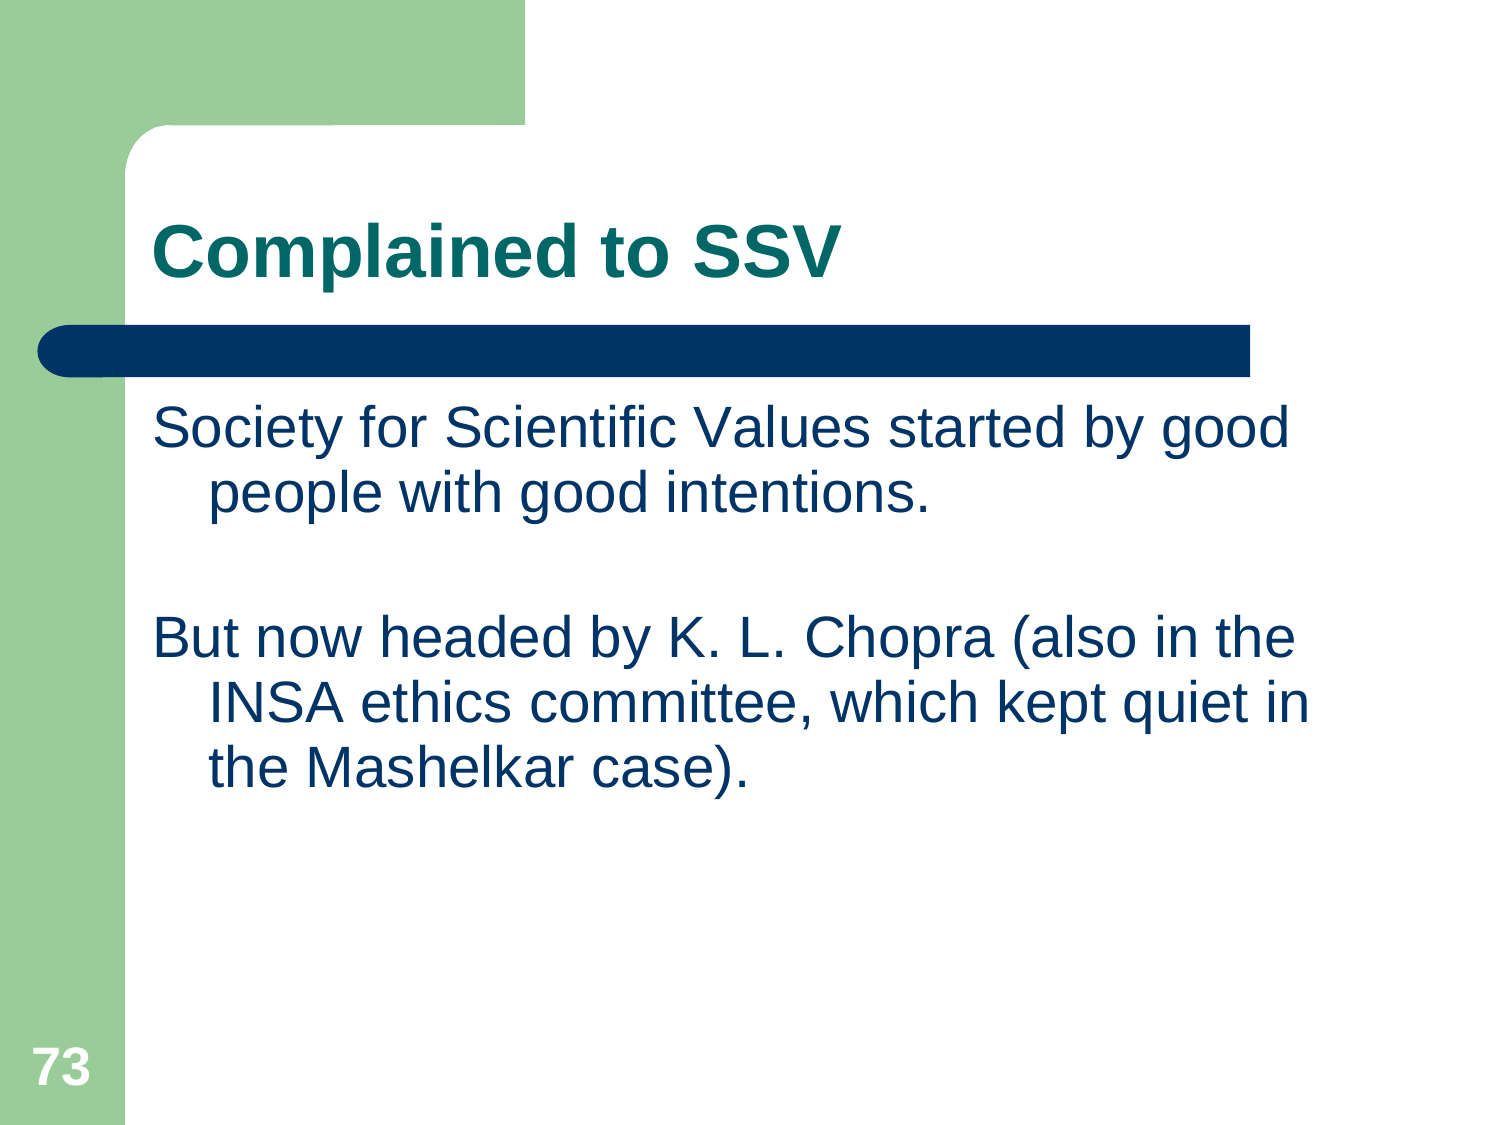

# Complained to SSV
Society for Scientific Values started by good people with good intentions.
But now headed by K. L. Chopra (also in the INSA ethics committee, which kept quiet in the Mashelkar case).
73